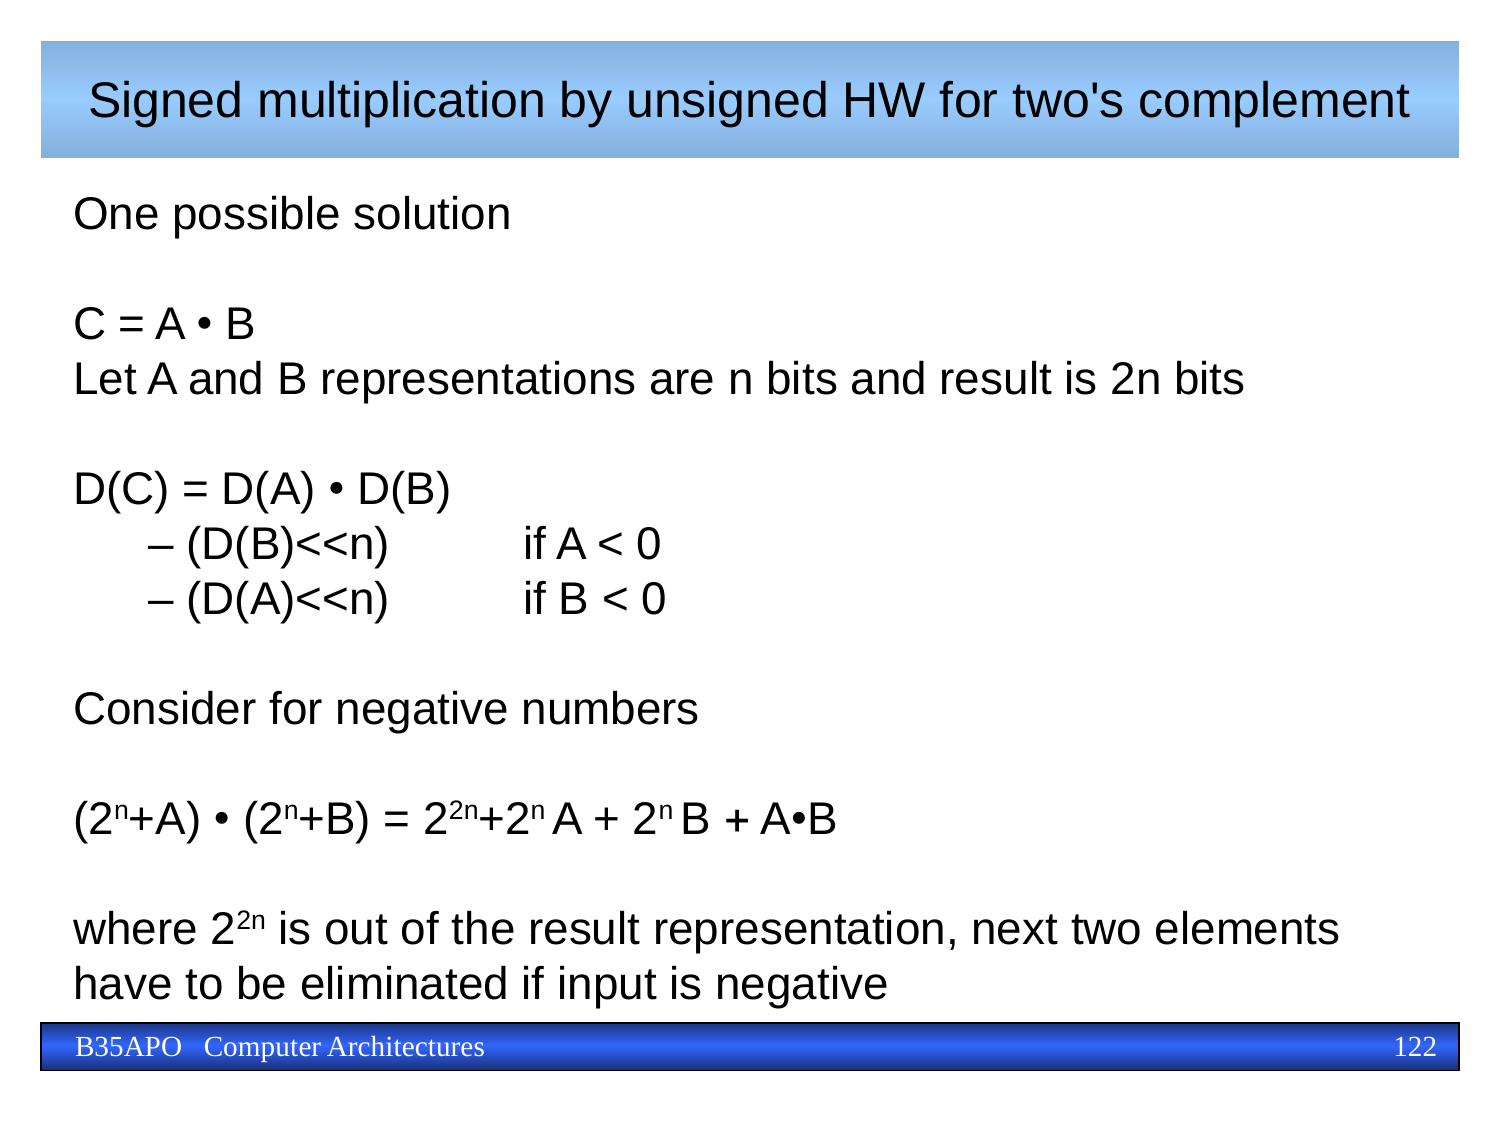

# Signed multiplication by unsigned HW for two's complement
One possible solution
C = A • B
Let A and B representations are n bits and result is 2n bits
D(C) = D(A) • D(B)
	– (D(B)<<n)		if A < 0
	– (D(A)<<n)		if B < 0
Consider for negative numbers
(2n+A) • (2n+B) = 22n+2n A + 2n B + A•B
where 22n is out of the result representation, next two elements have to be eliminated if input is negative
B35APO Computer Architectures
122